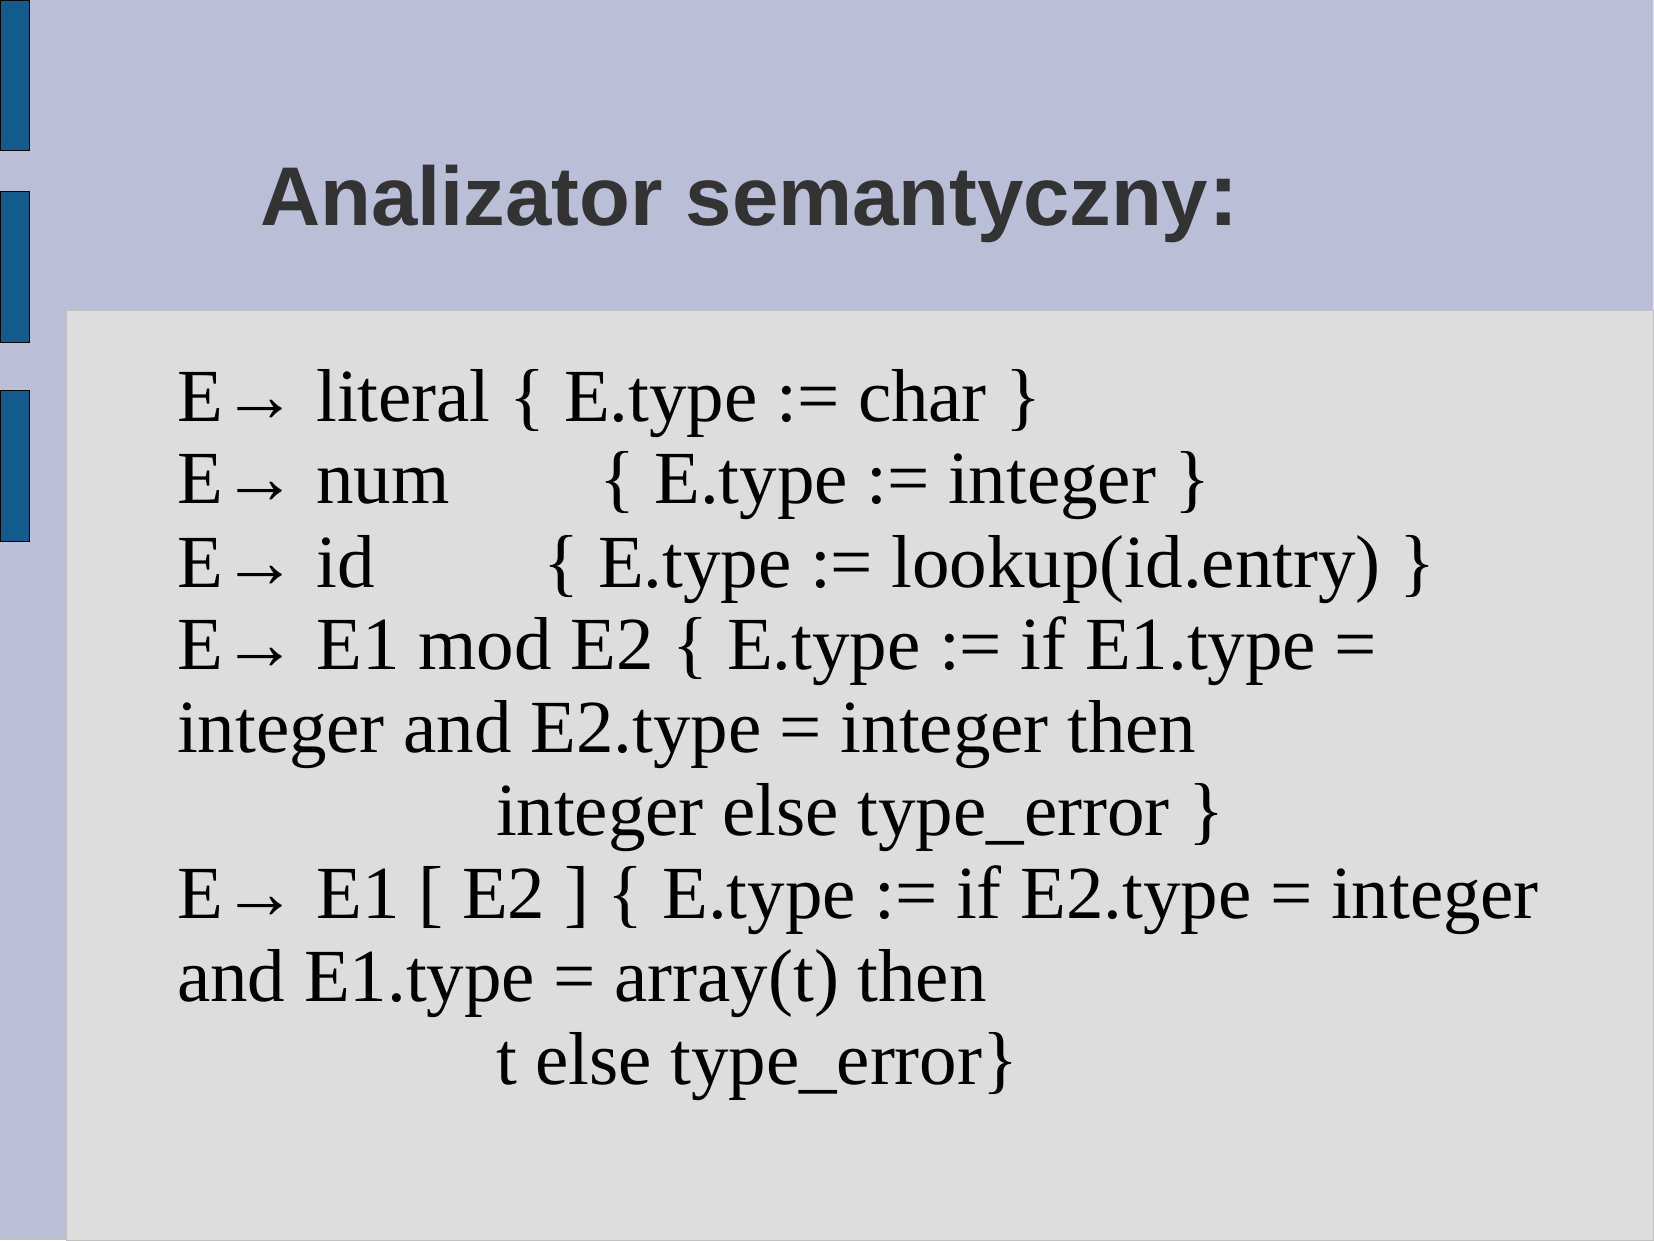

# Analizator semantyczny:
E→ literal { E.type := char }
E→ num { E.type := integer }
E→ id { E.type := lookup(id.entry) }
E→ E1 mod E2 { E.type := if E1.type = integer and E2.type = integer then
 integer else type_error }
E→ E1 [ E2 ] { E.type := if E2.type = integer and E1.type = array(t) then
 t else type_error}